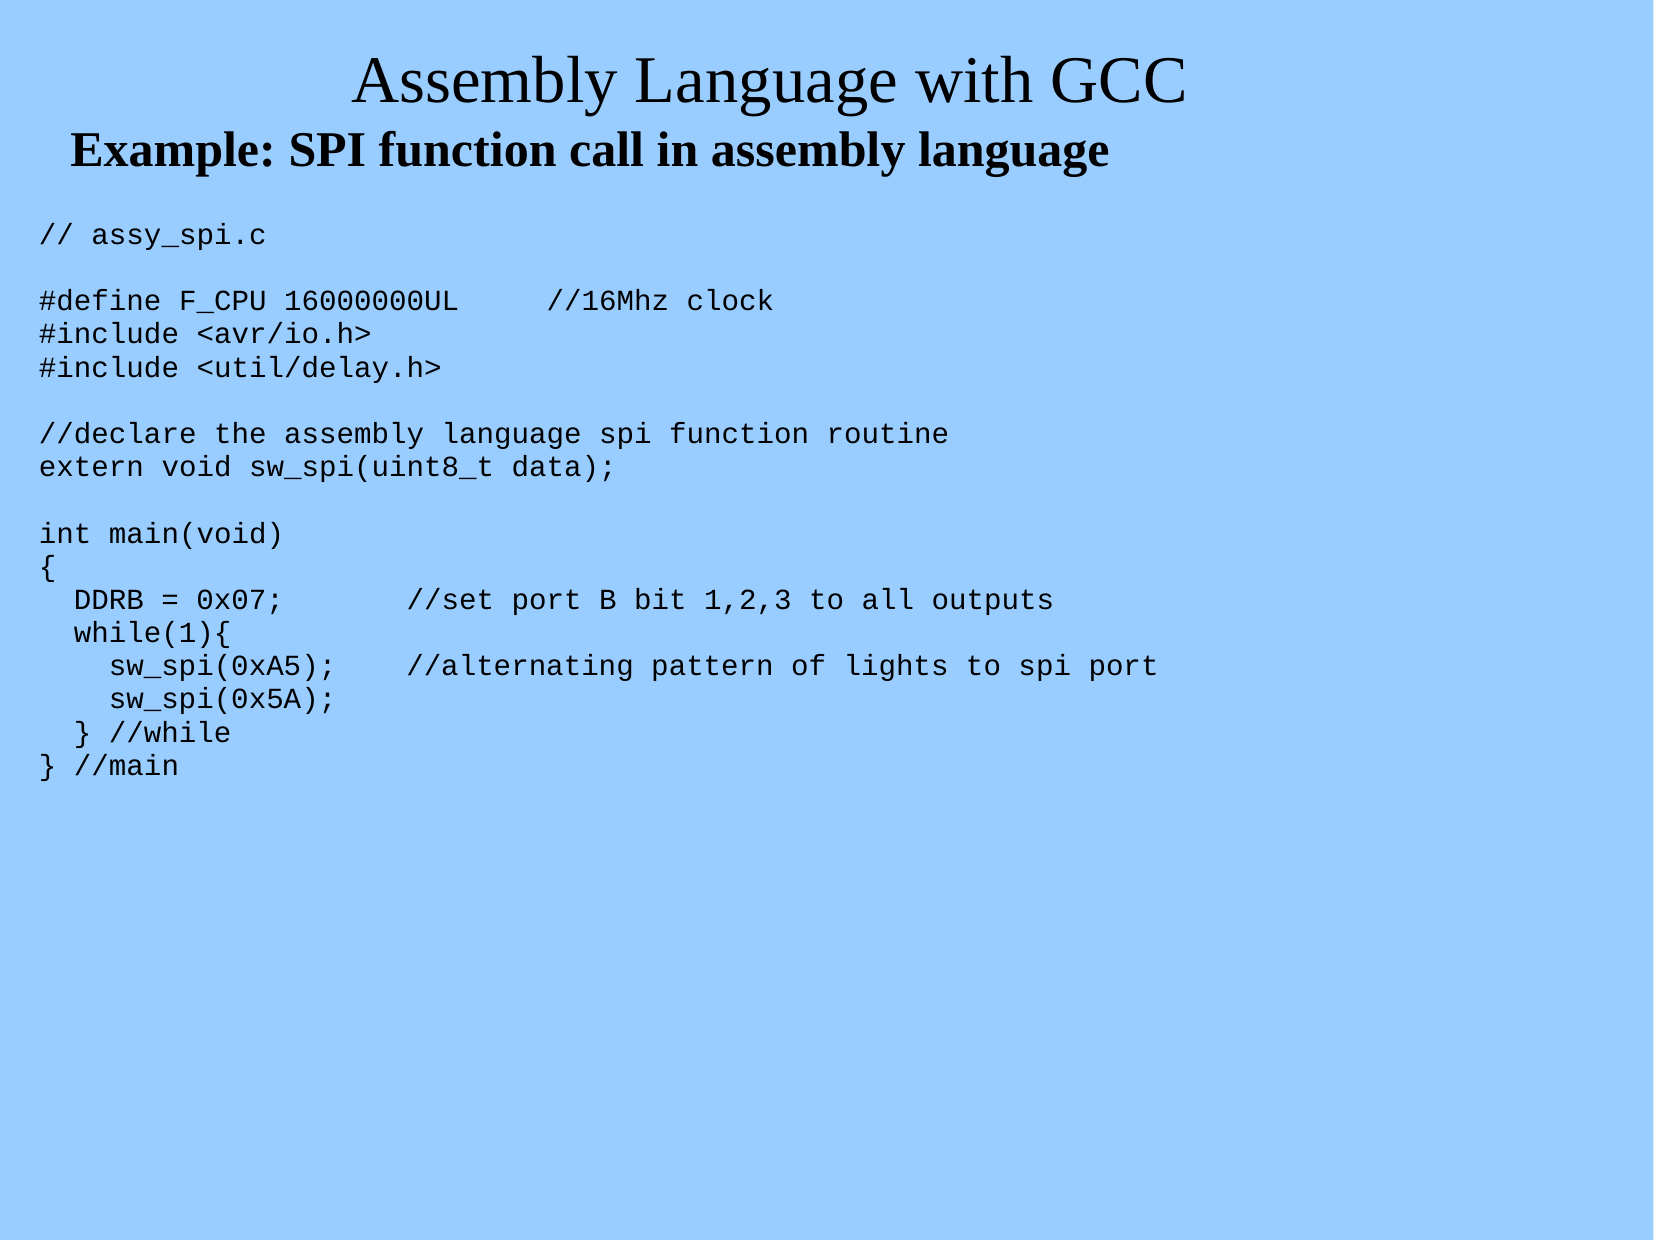

Assembly Language with GCC
Example: SPI function call in assembly language
// assy_spi.c
#define F_CPU 16000000UL //16Mhz clock
#include <avr/io.h>
#include <util/delay.h>
//declare the assembly language spi function routine
extern void sw_spi(uint8_t data);
int main(void)
{
 DDRB = 0x07; //set port B bit 1,2,3 to all outputs
 while(1){
 sw_spi(0xA5); //alternating pattern of lights to spi port
 sw_spi(0x5A);
 } //while
} //main